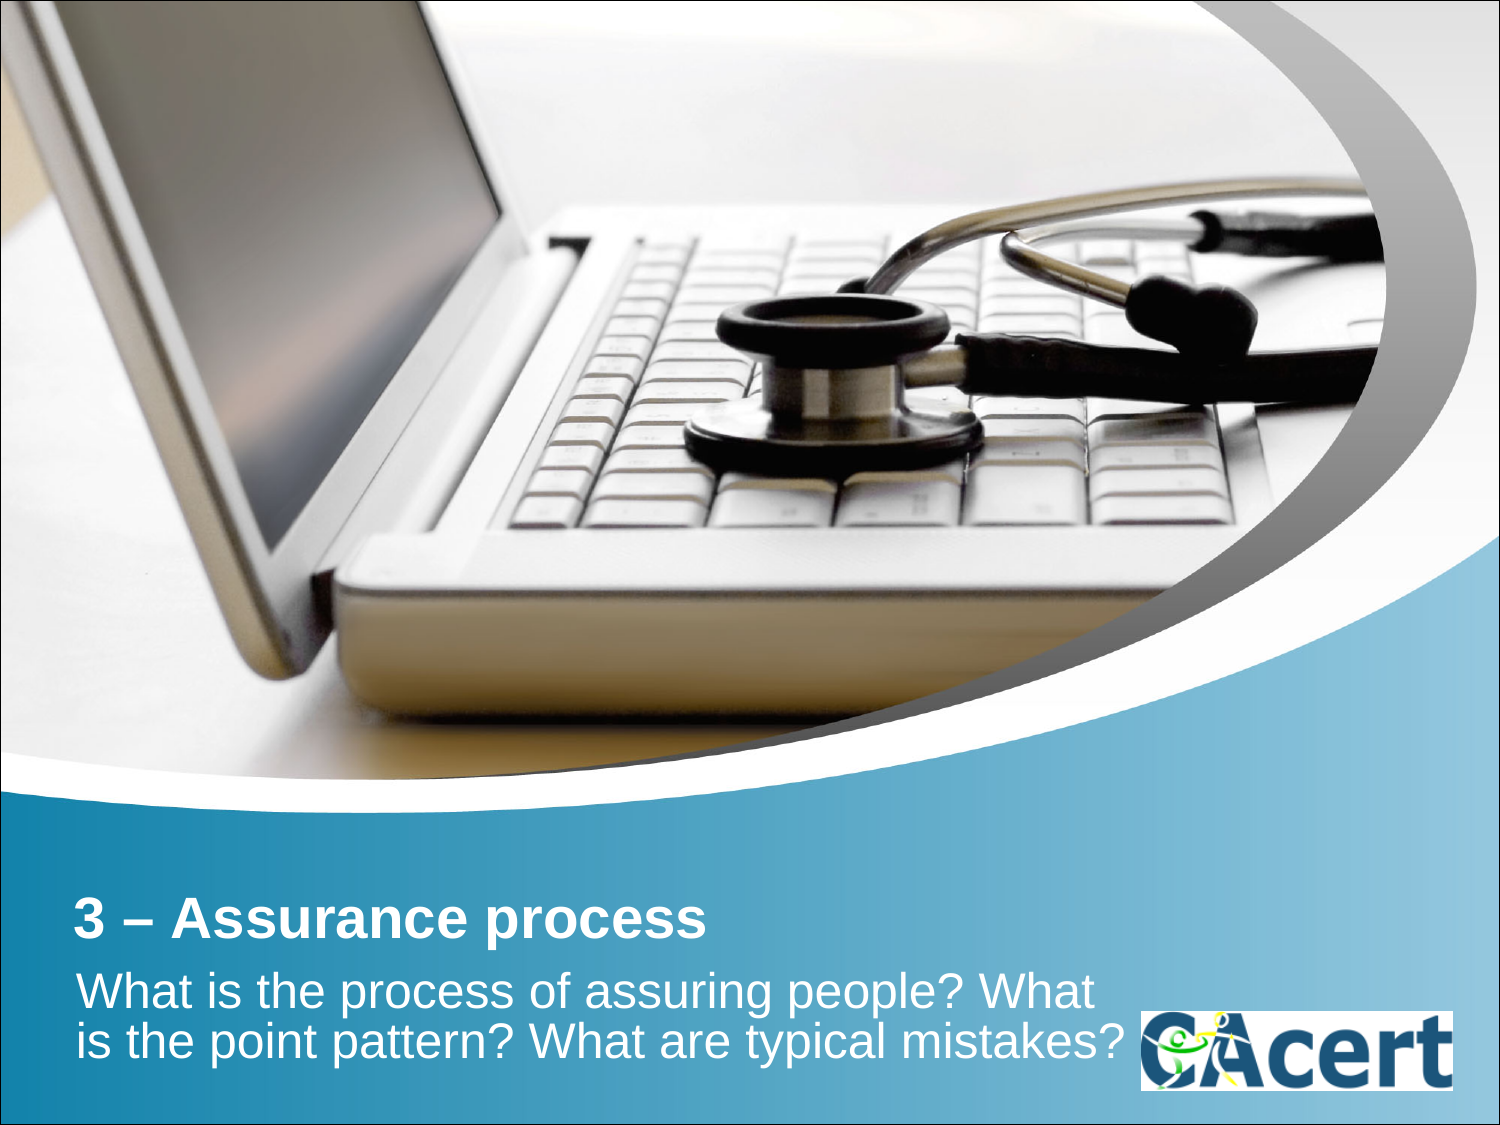

# 3 – Assurance process
What is the process of assuring people? What is the point pattern? What are typical mistakes?